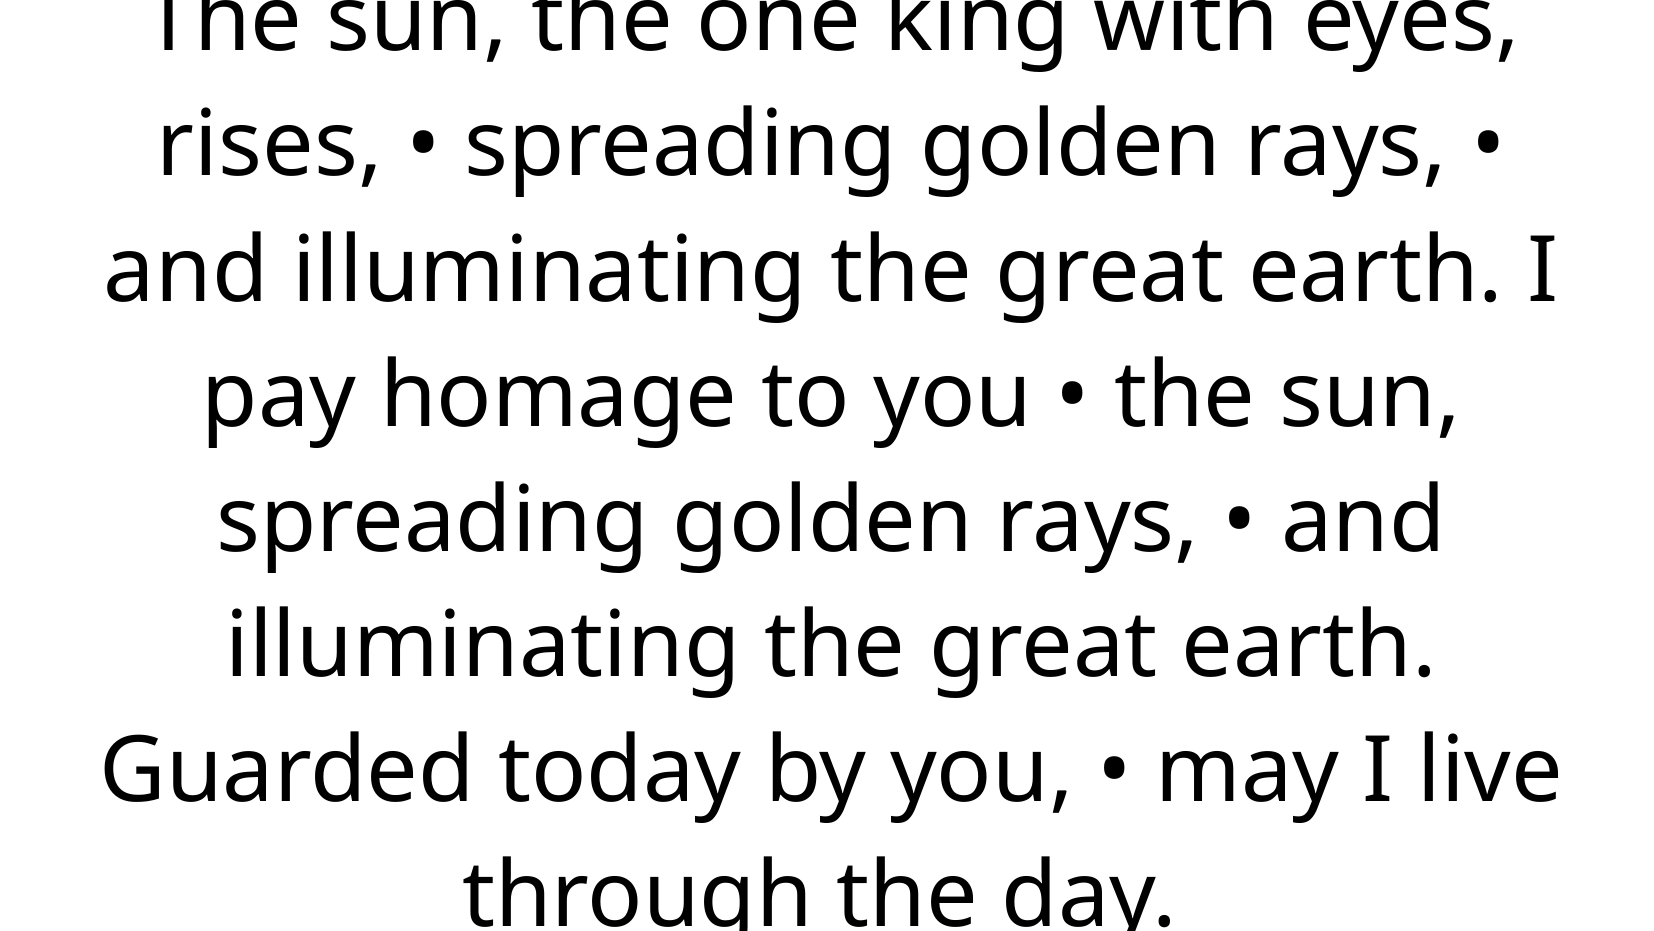

# The sun, the one king with eyes, rises, • spreading golden rays, • and illuminating the great earth. I pay homage to you • the sun, spreading golden rays, • and illuminating the great earth. Guarded today by you, • may I live through the day.